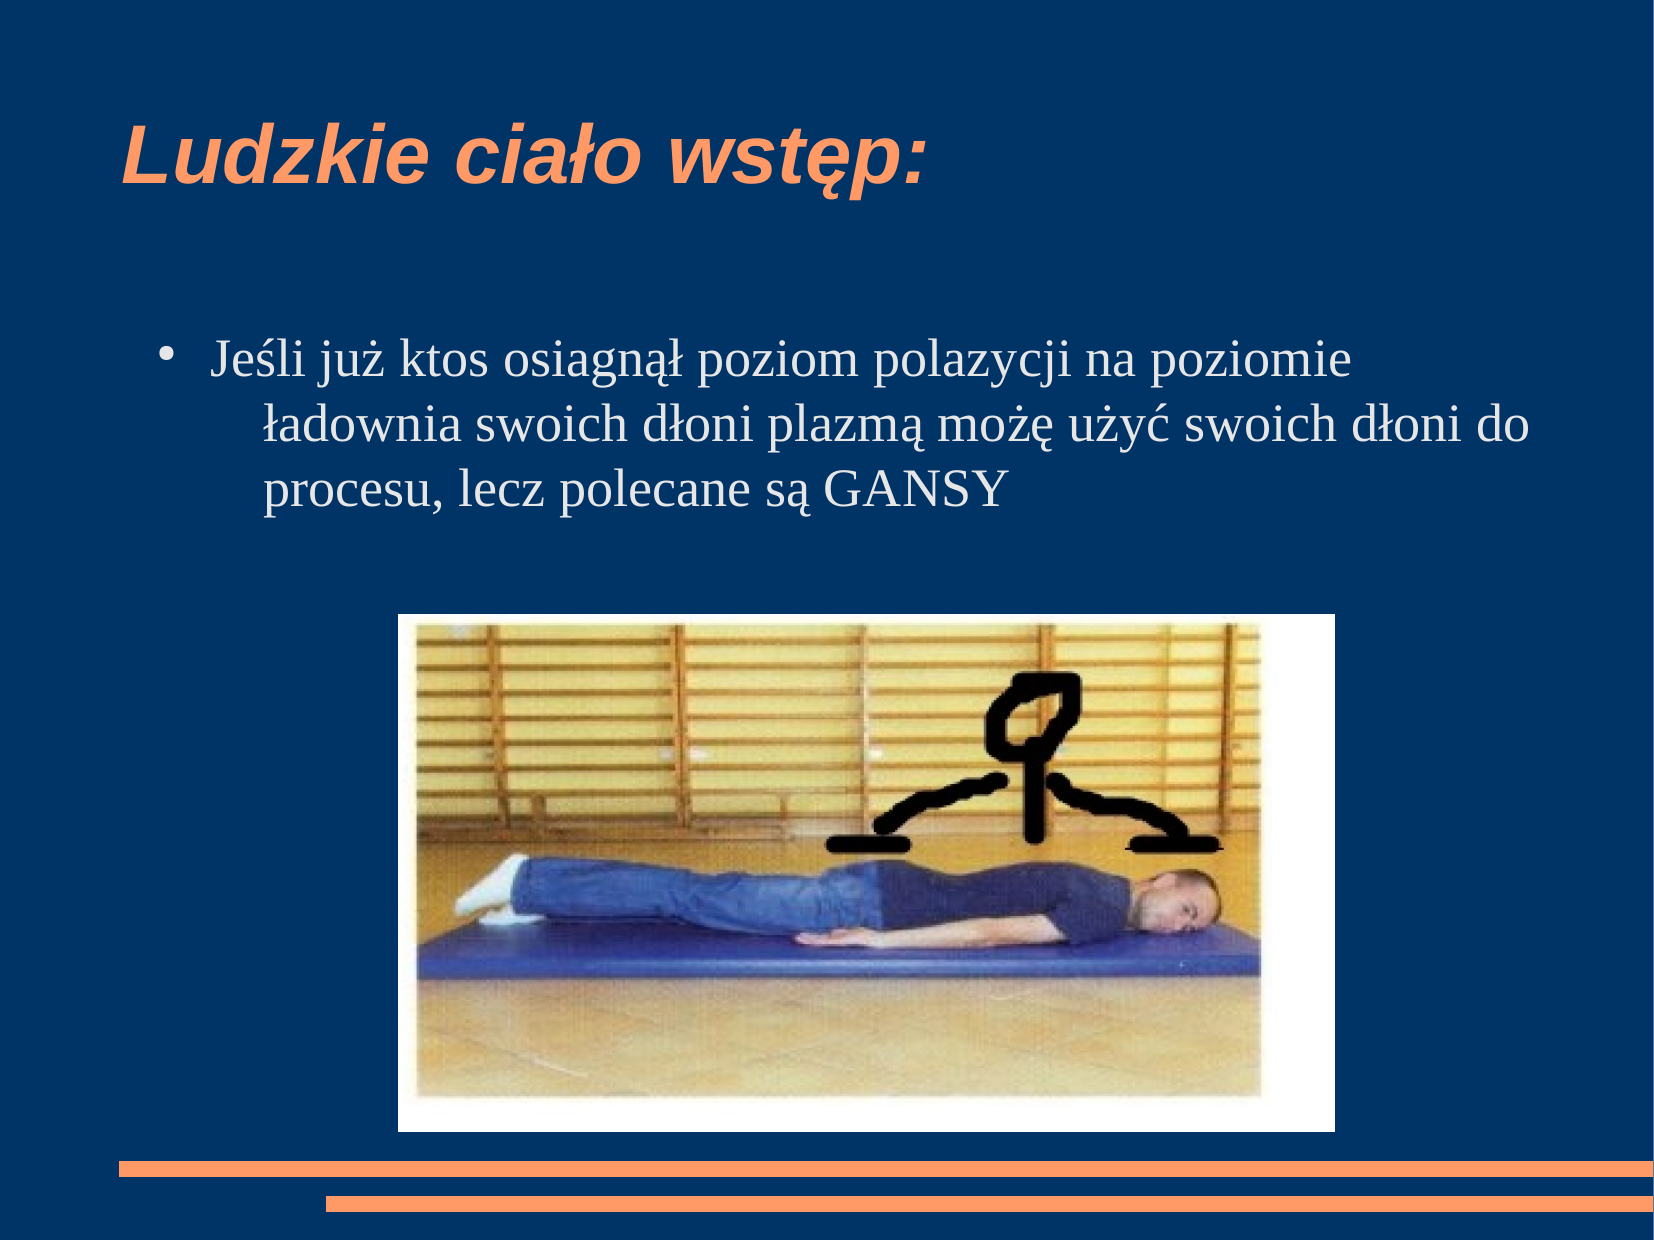

# Ludzkie ciało wstęp:
Jeśli już ktos osiagnął poziom polazycji na poziomie ładownia swoich dłoni plazmą możę użyć swoich dłoni do procesu, lecz polecane są GANSY